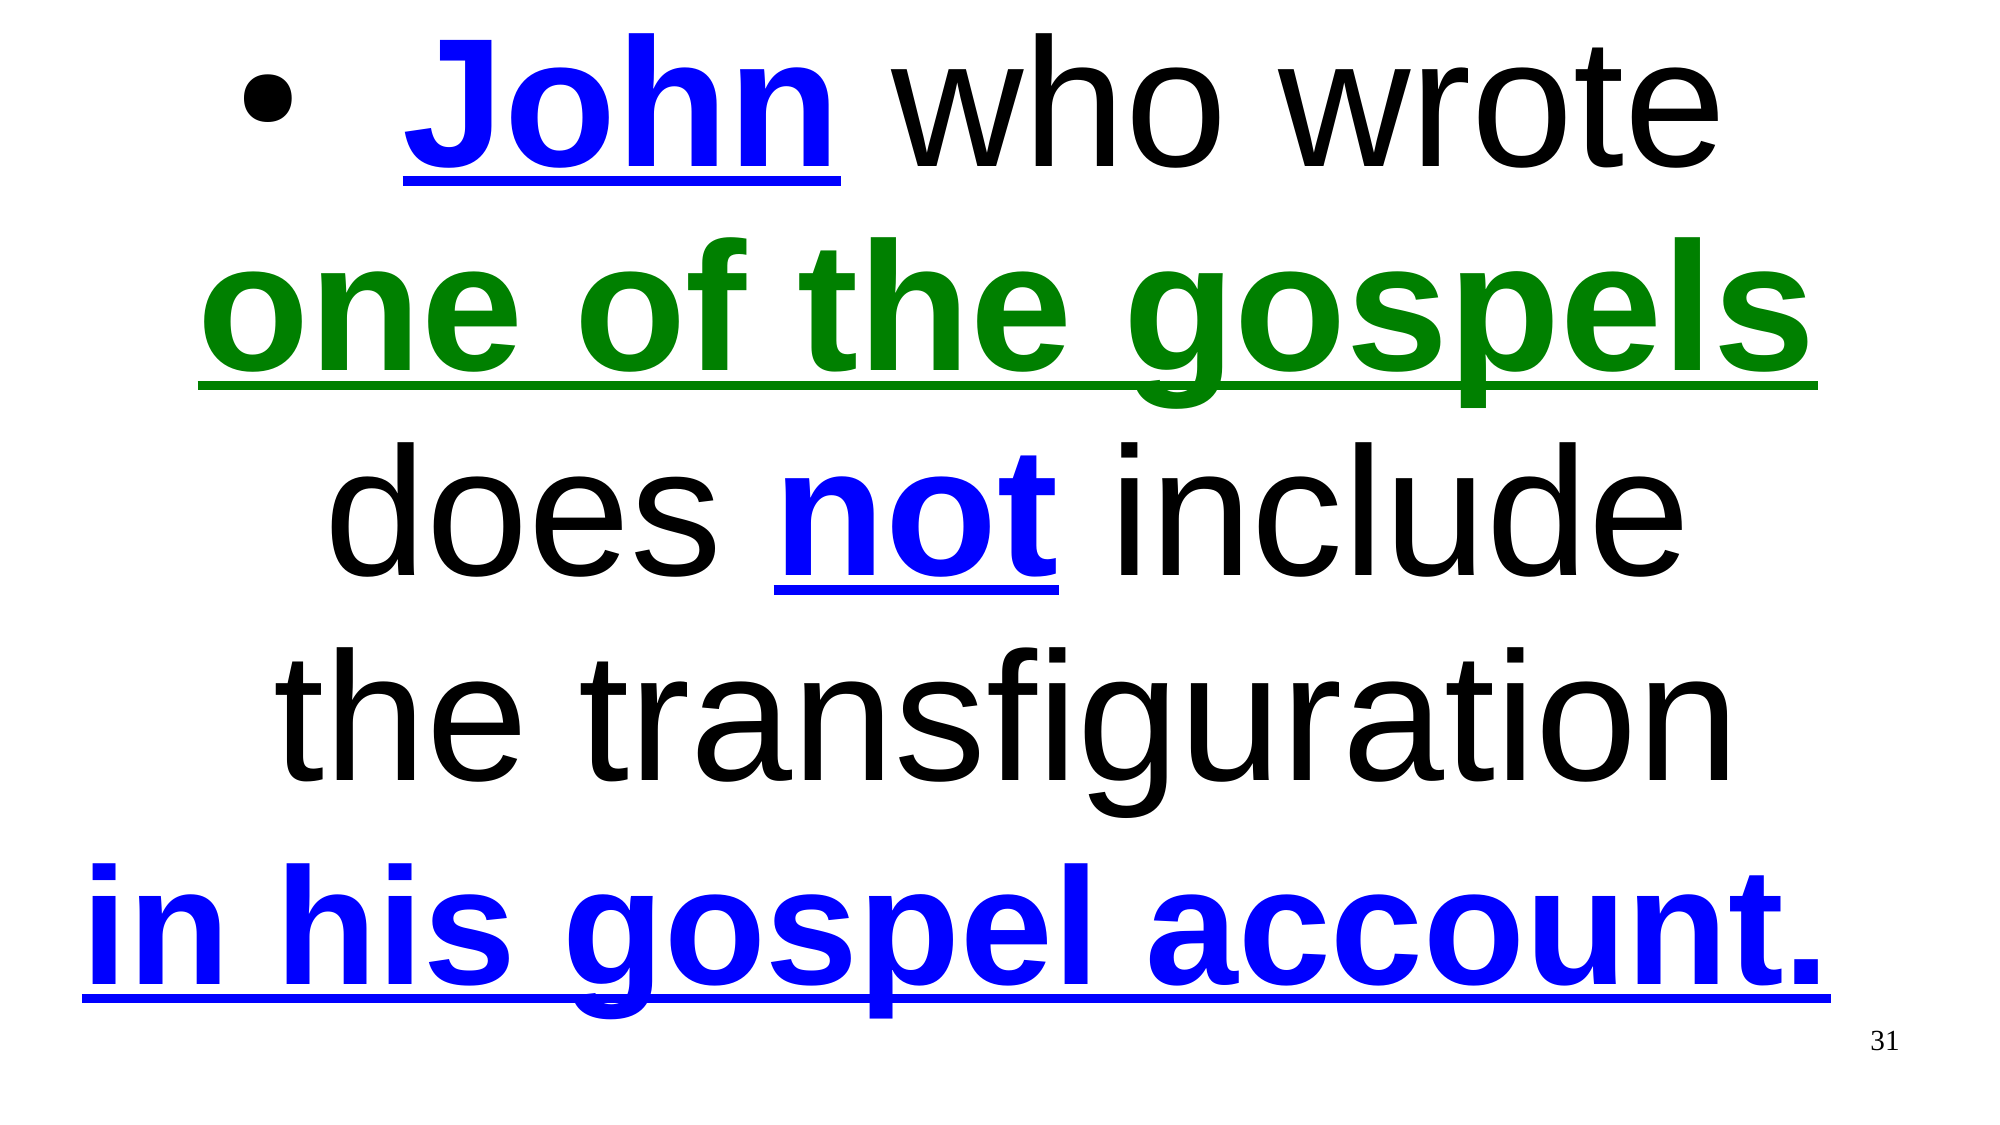

# John who wrote one of the gospels does not include the transfiguration in his gospel account.
31